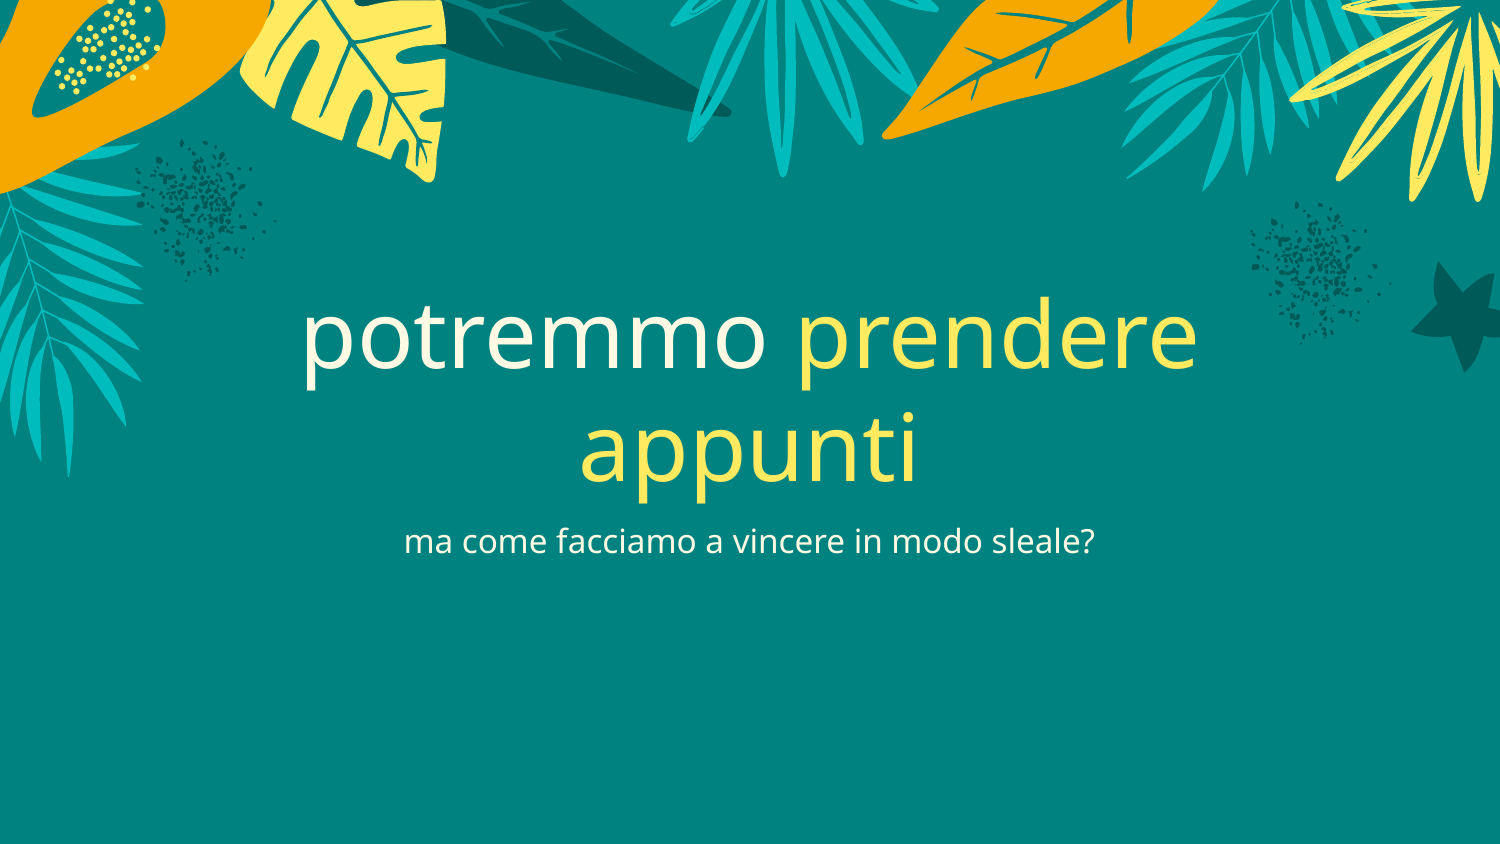

# potremmo prendere appunti
ma come facciamo a vincere in modo sleale?